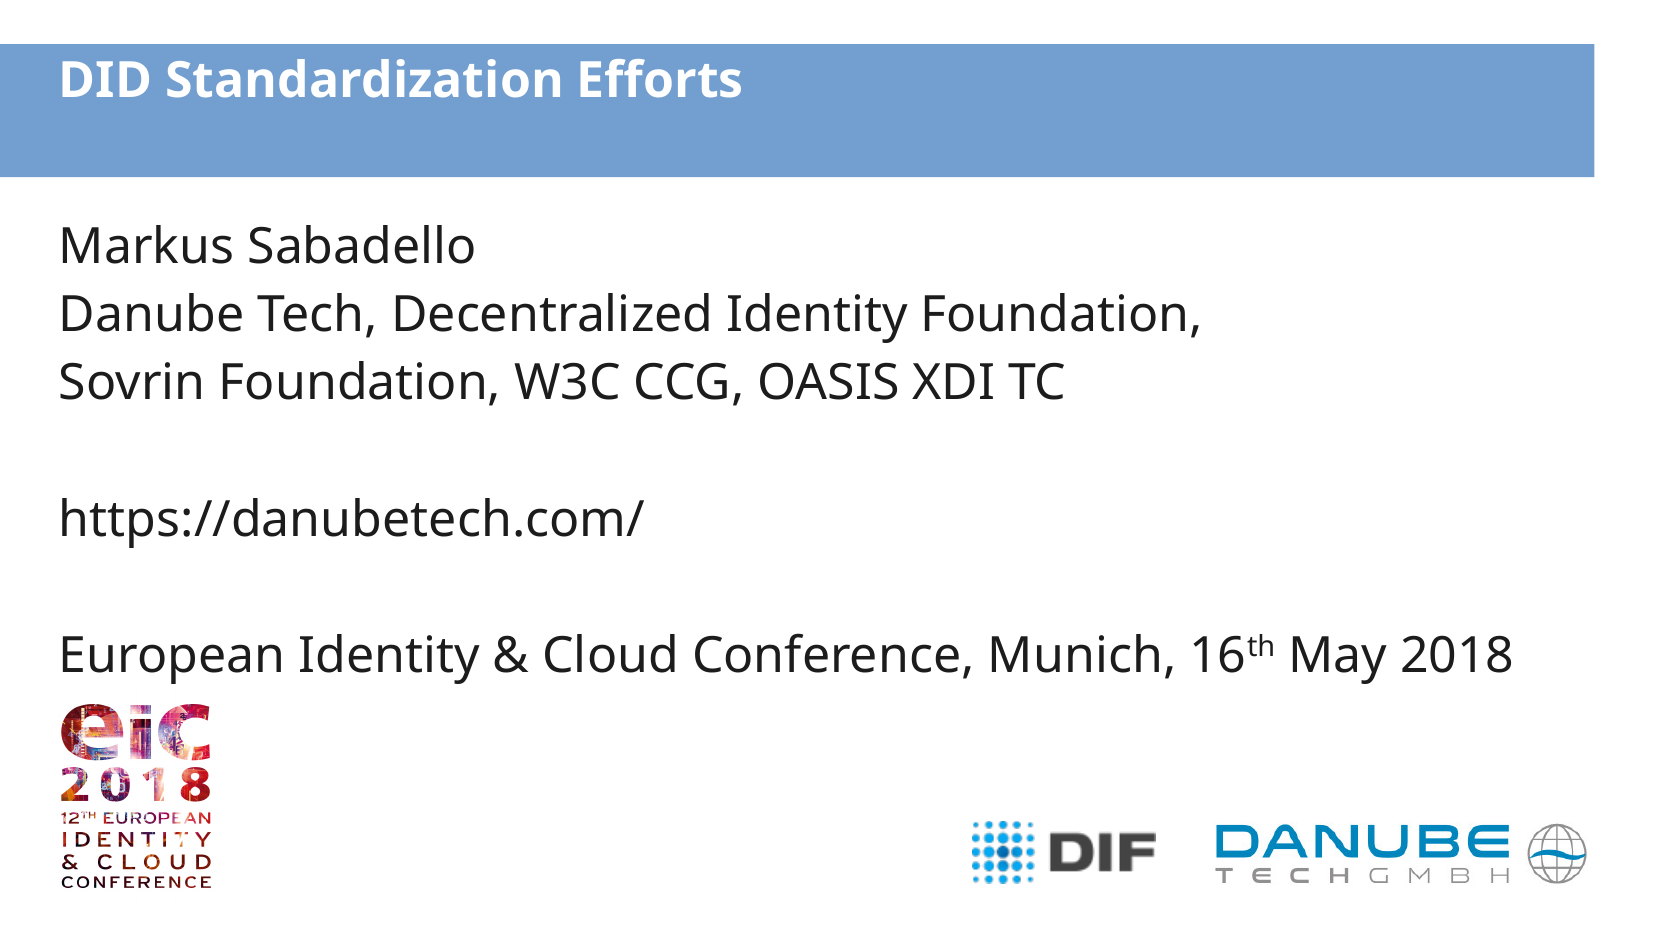

# DID Standardization Efforts
Markus Sabadello
Danube Tech, Decentralized Identity Foundation,
Sovrin Foundation, W3C CCG, OASIS XDI TC
https://danubetech.com/
European Identity & Cloud Conference, Munich, 16th May 2018